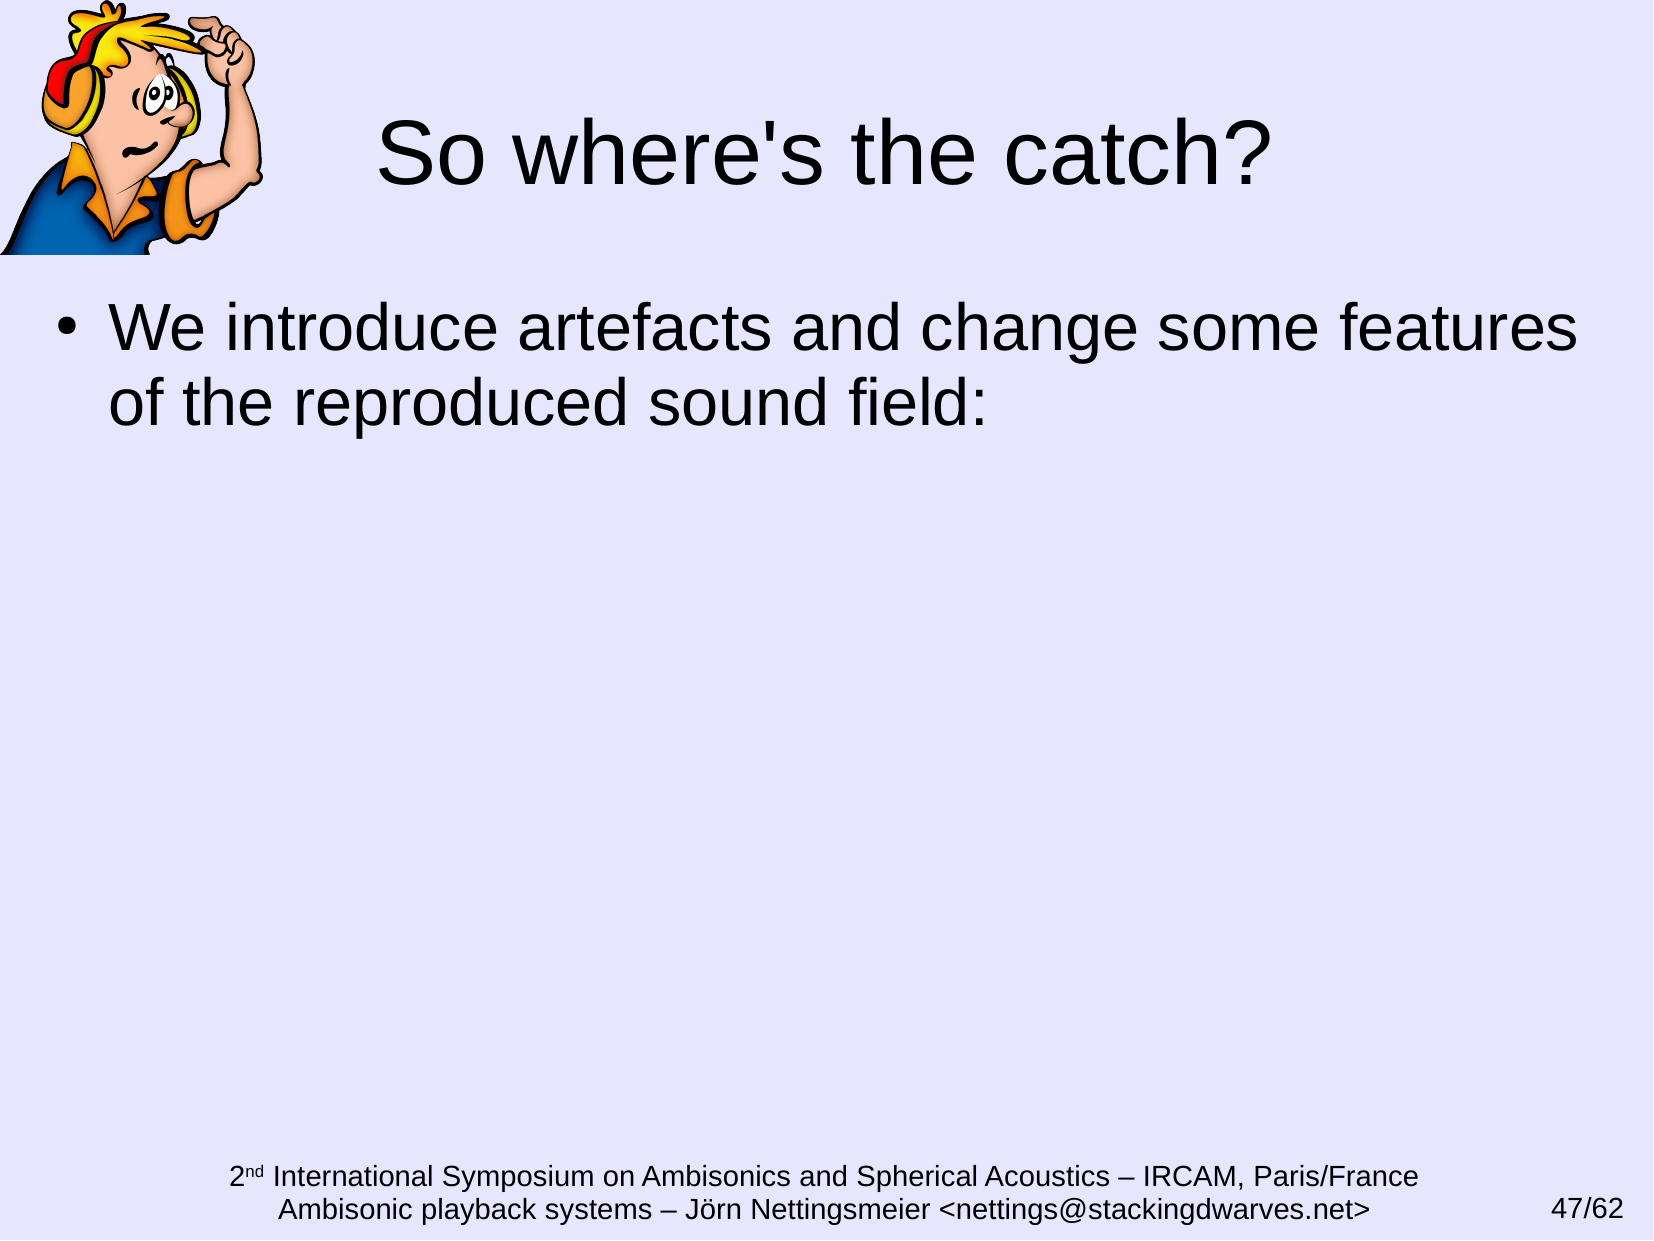

# So where's the catch?
We introduce artefacts and change some features of the reproduced sound field: